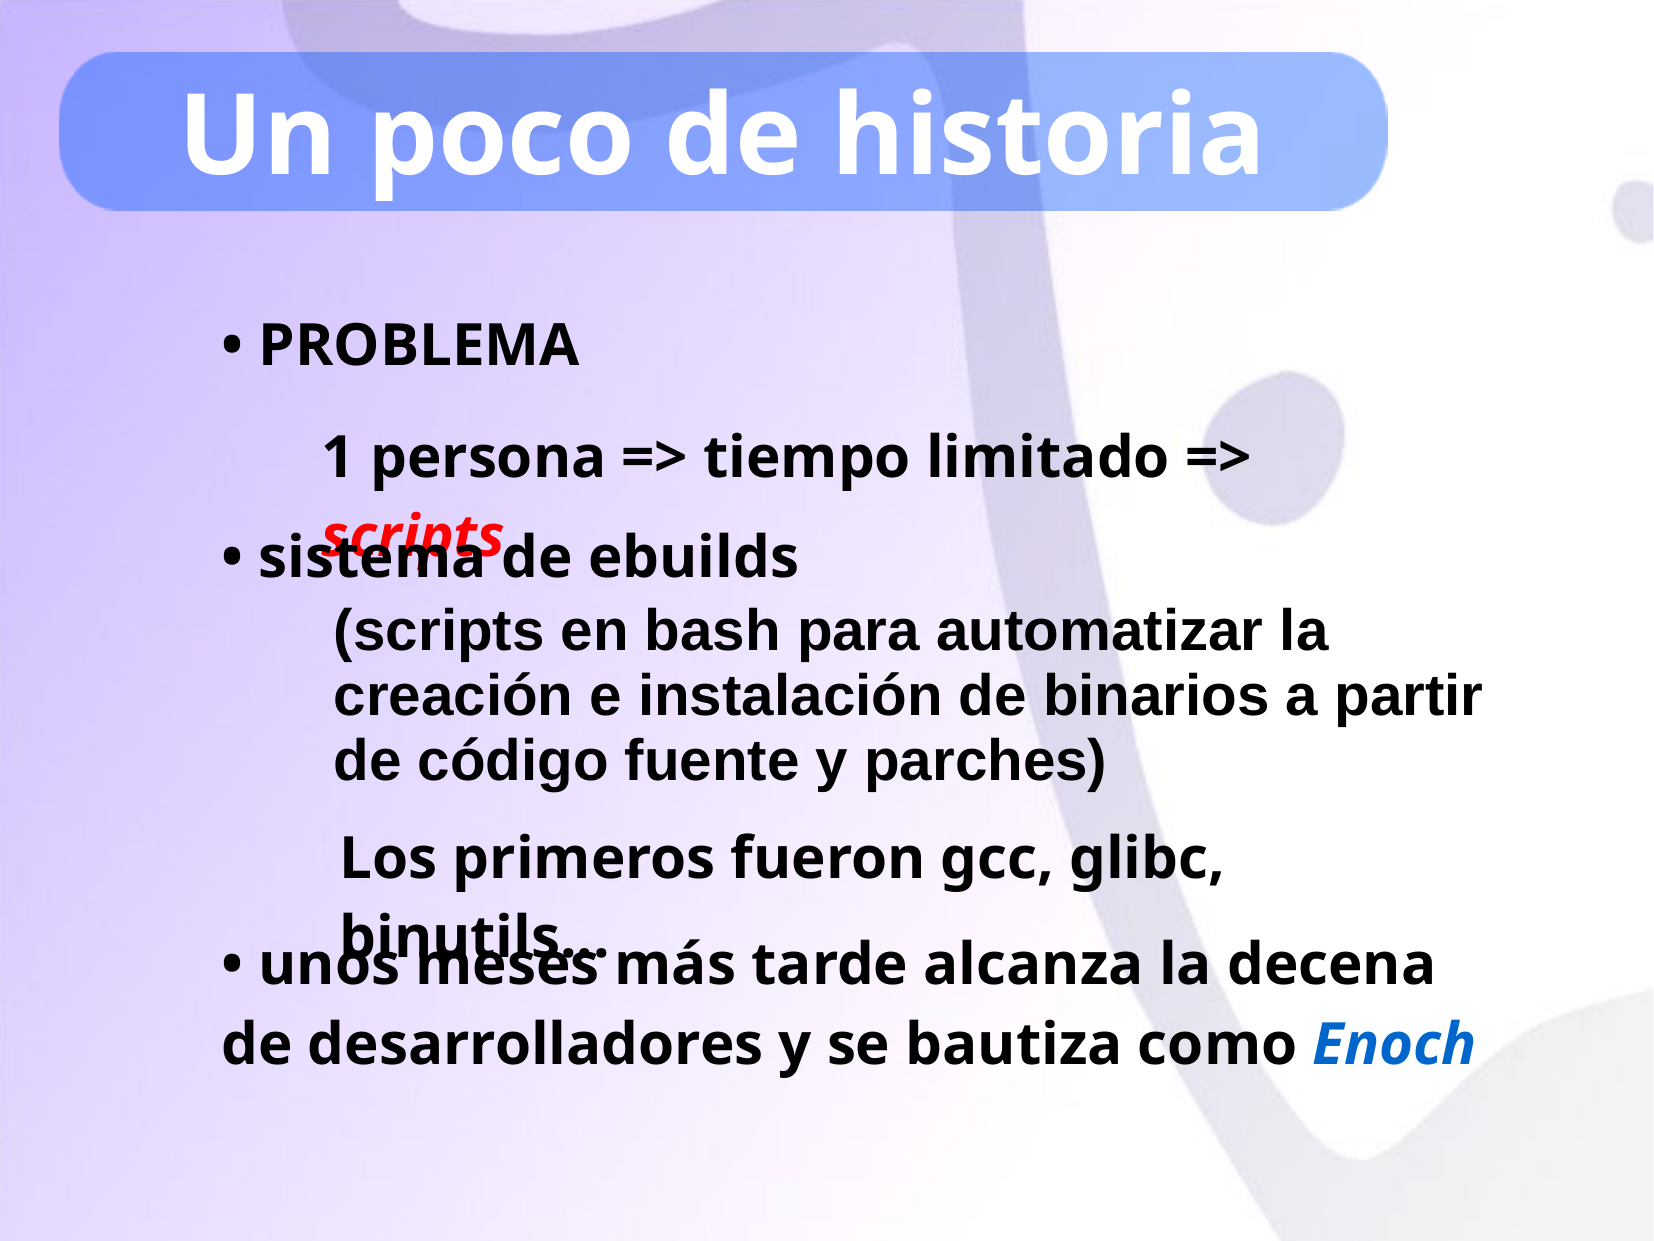

Un poco de historia
• PROBLEMA
1 persona => tiempo limitado => scripts
• sistema de ebuilds
(scripts en bash para automatizar la creación e instalación de binarios a partir de código fuente y parches)
Los primeros fueron gcc, glibc, binutils...
• unos meses más tarde alcanza la decena de desarrolladores y se bautiza como Enoch